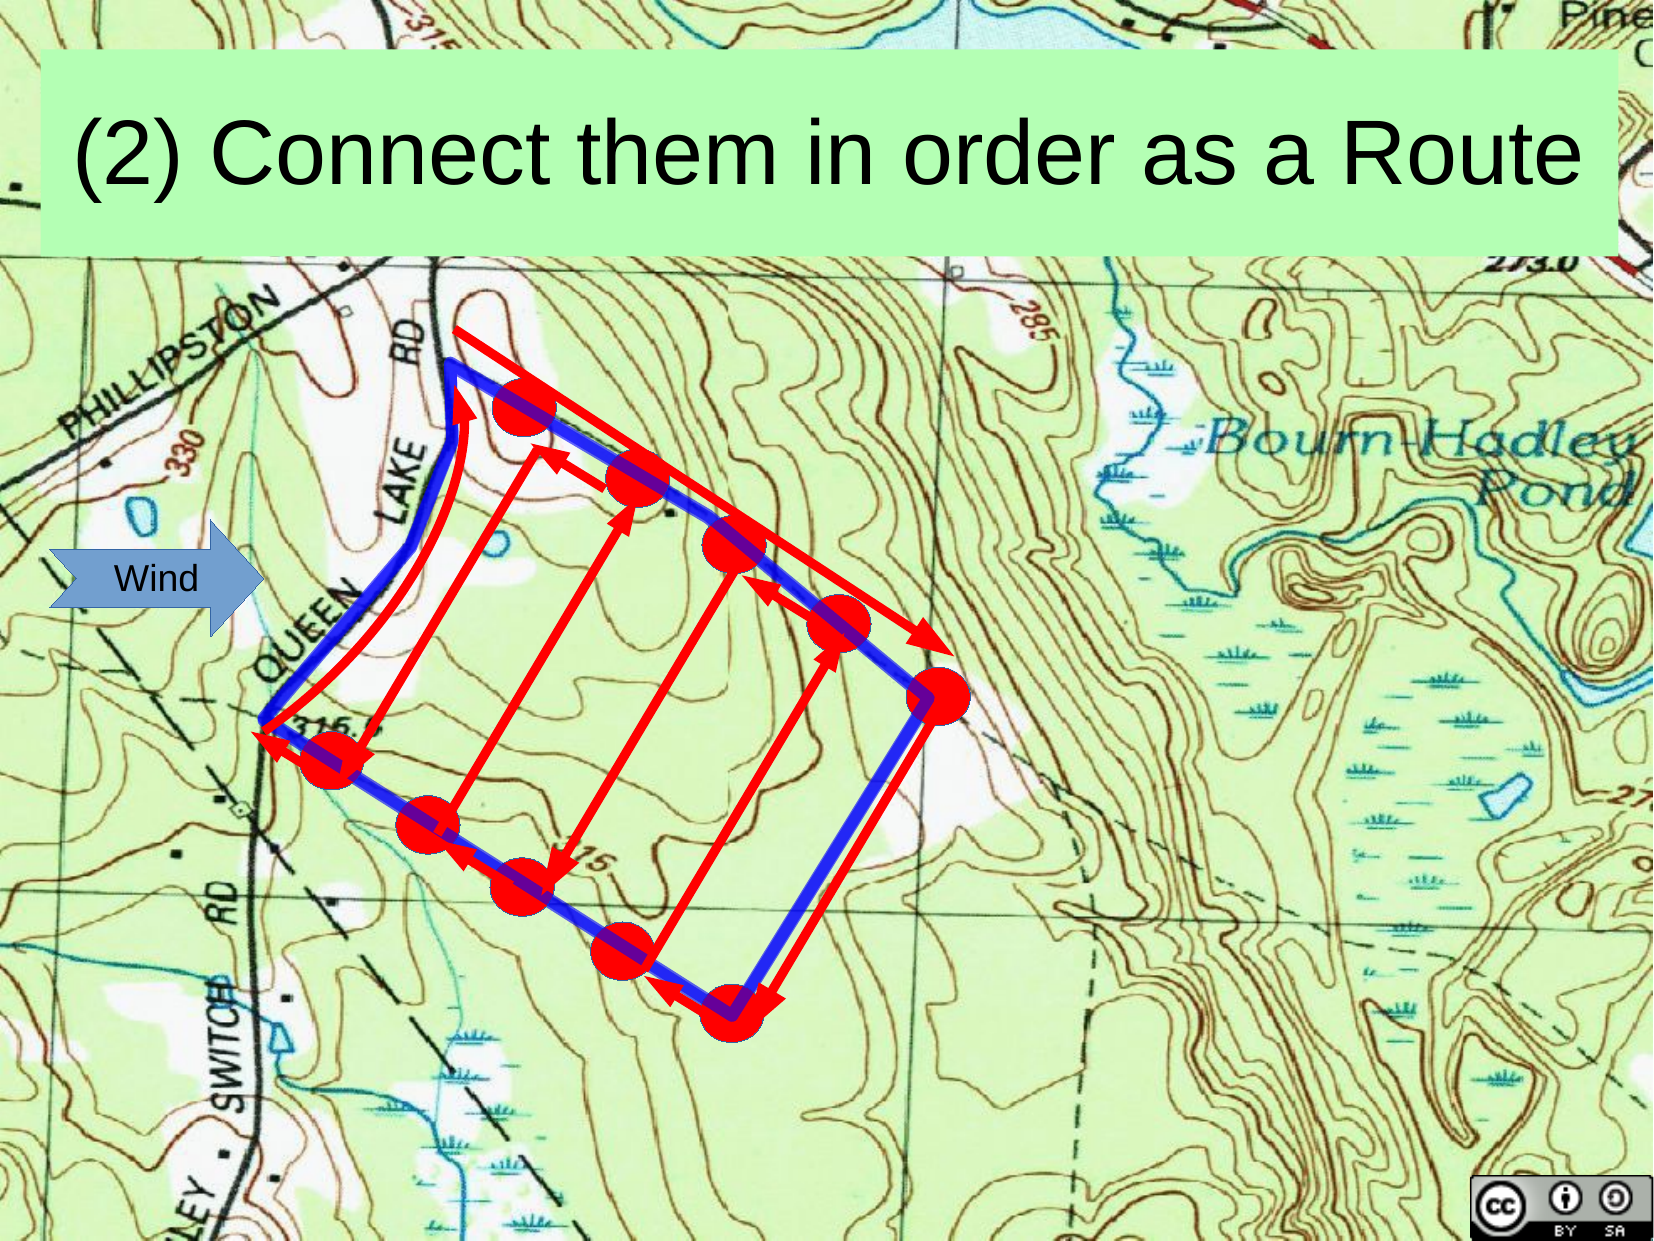

# (2) Connect them in order as a Route
Wind